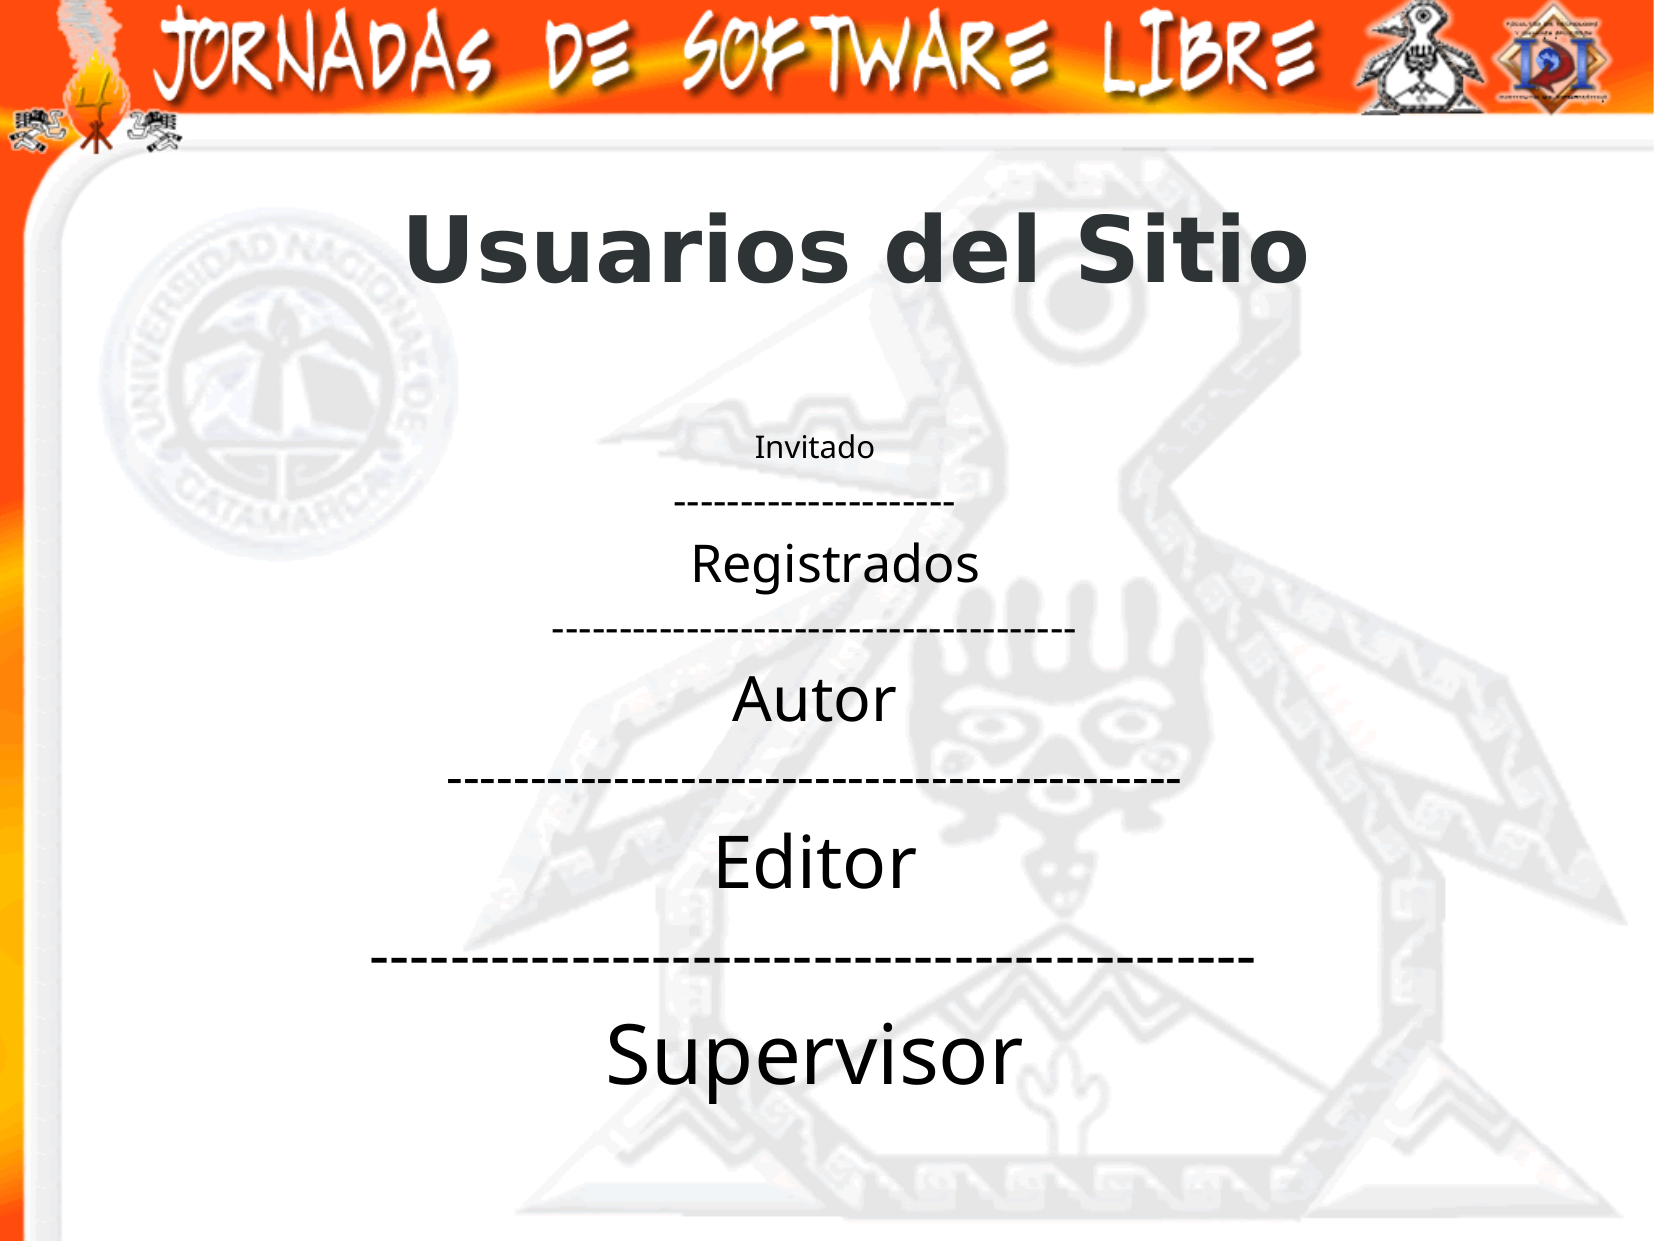

# Usuarios del Sitio
 Invitado
---------------------
 Registrados
---------------------------------------
Autor
--------------------------------------------
Editor
--------------------------------------------
Supervisor